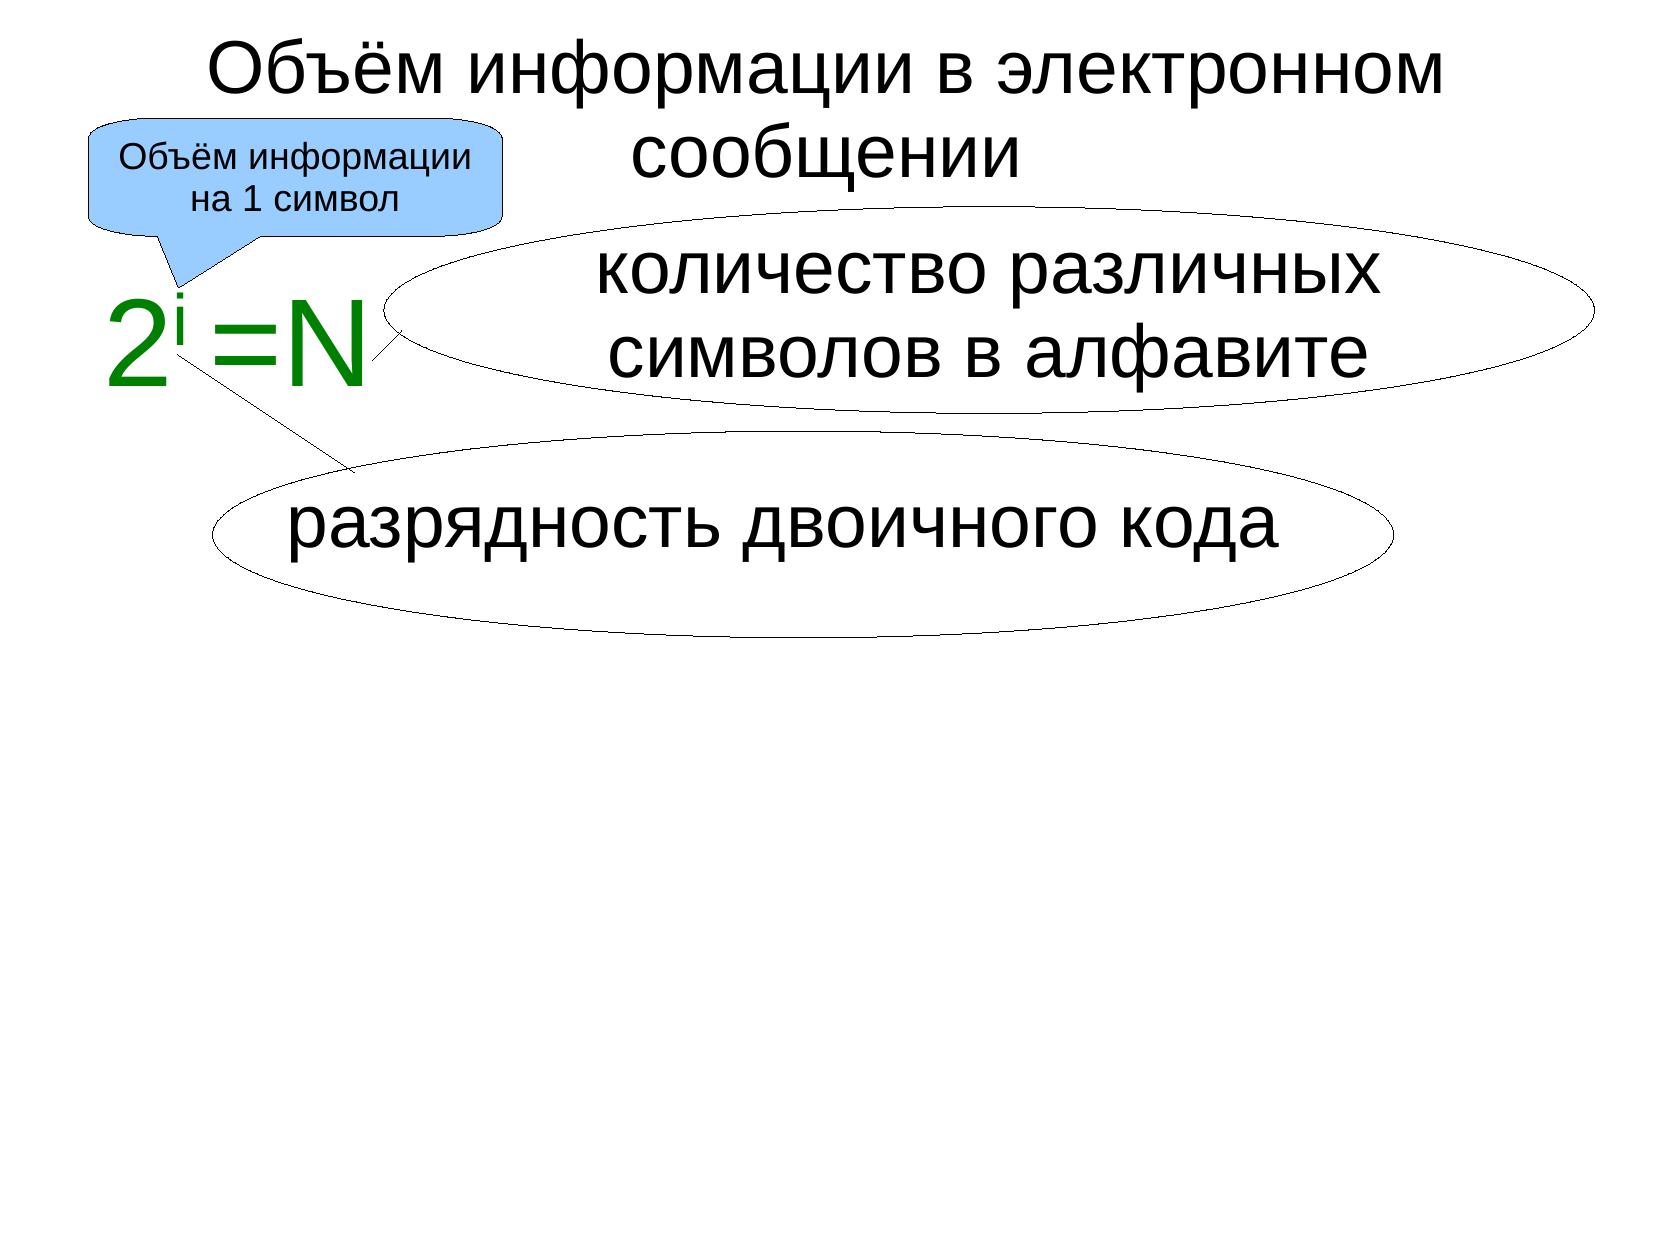

Объём информации в электронном сообщении
Объём информации
на 1 символ
количество различных
символов в алфавите
2i =N
разрядность двоичного кода